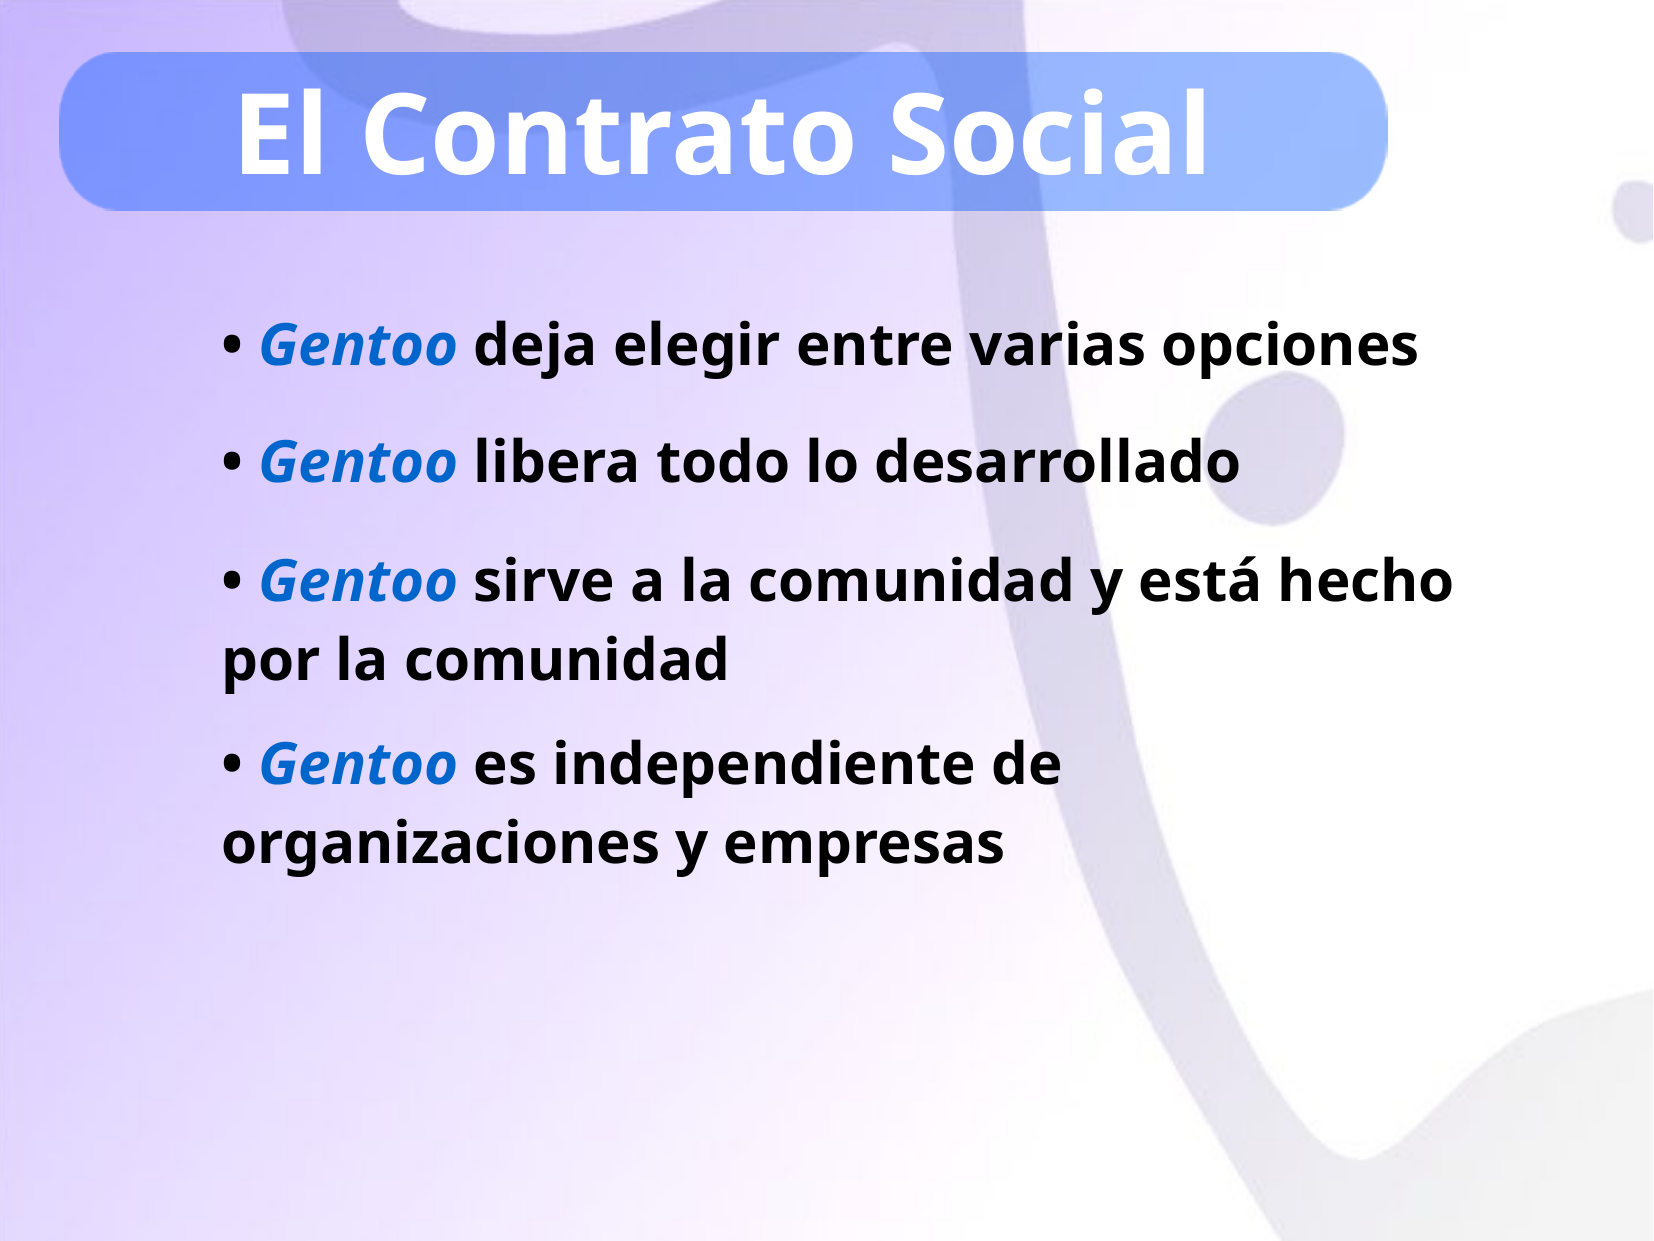

El Contrato Social
• Gentoo deja elegir entre varias opciones
• Gentoo libera todo lo desarrollado
• Gentoo sirve a la comunidad y está hecho por la comunidad
• Gentoo es independiente de organizaciones y empresas